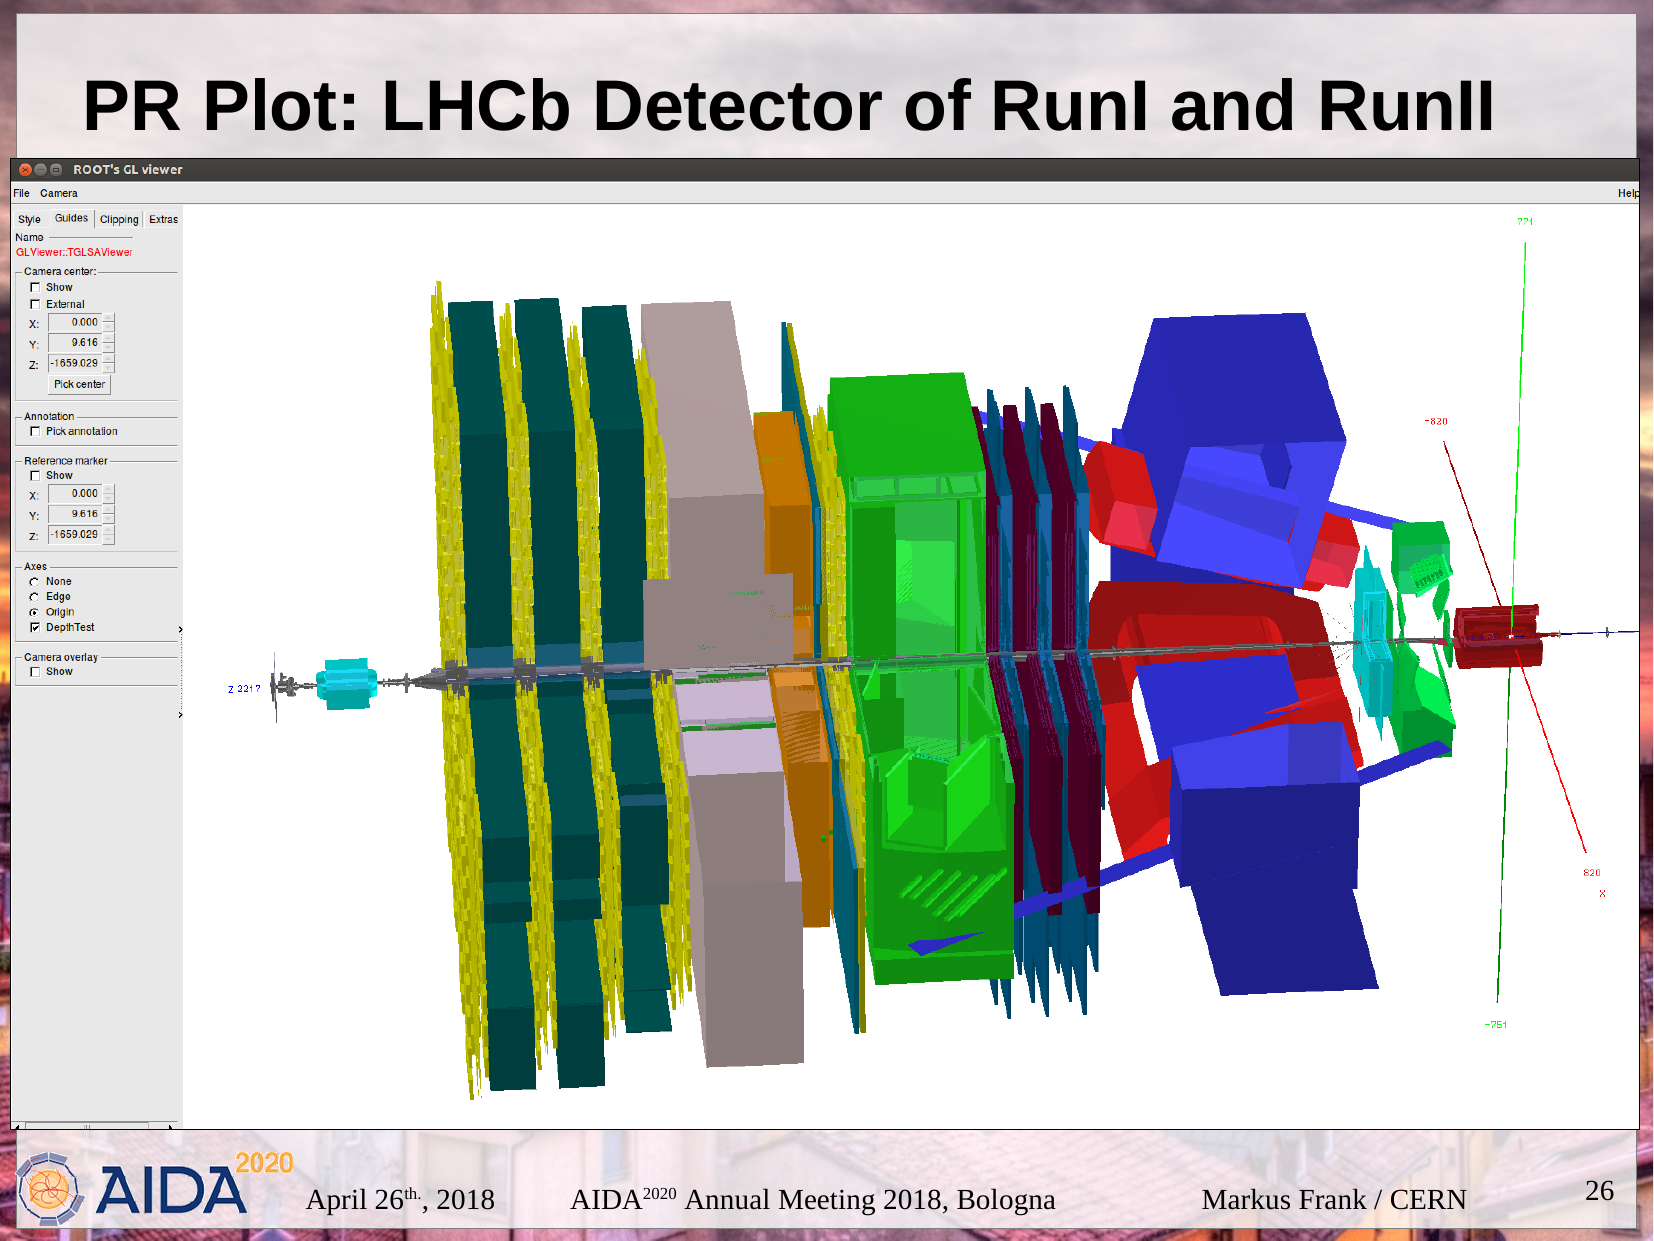

# PR Plot: LHCb Detector of RunI and RunII
26
February, 4th. 2014
CLIC Workshop at CERN, Markus Frank / CERN